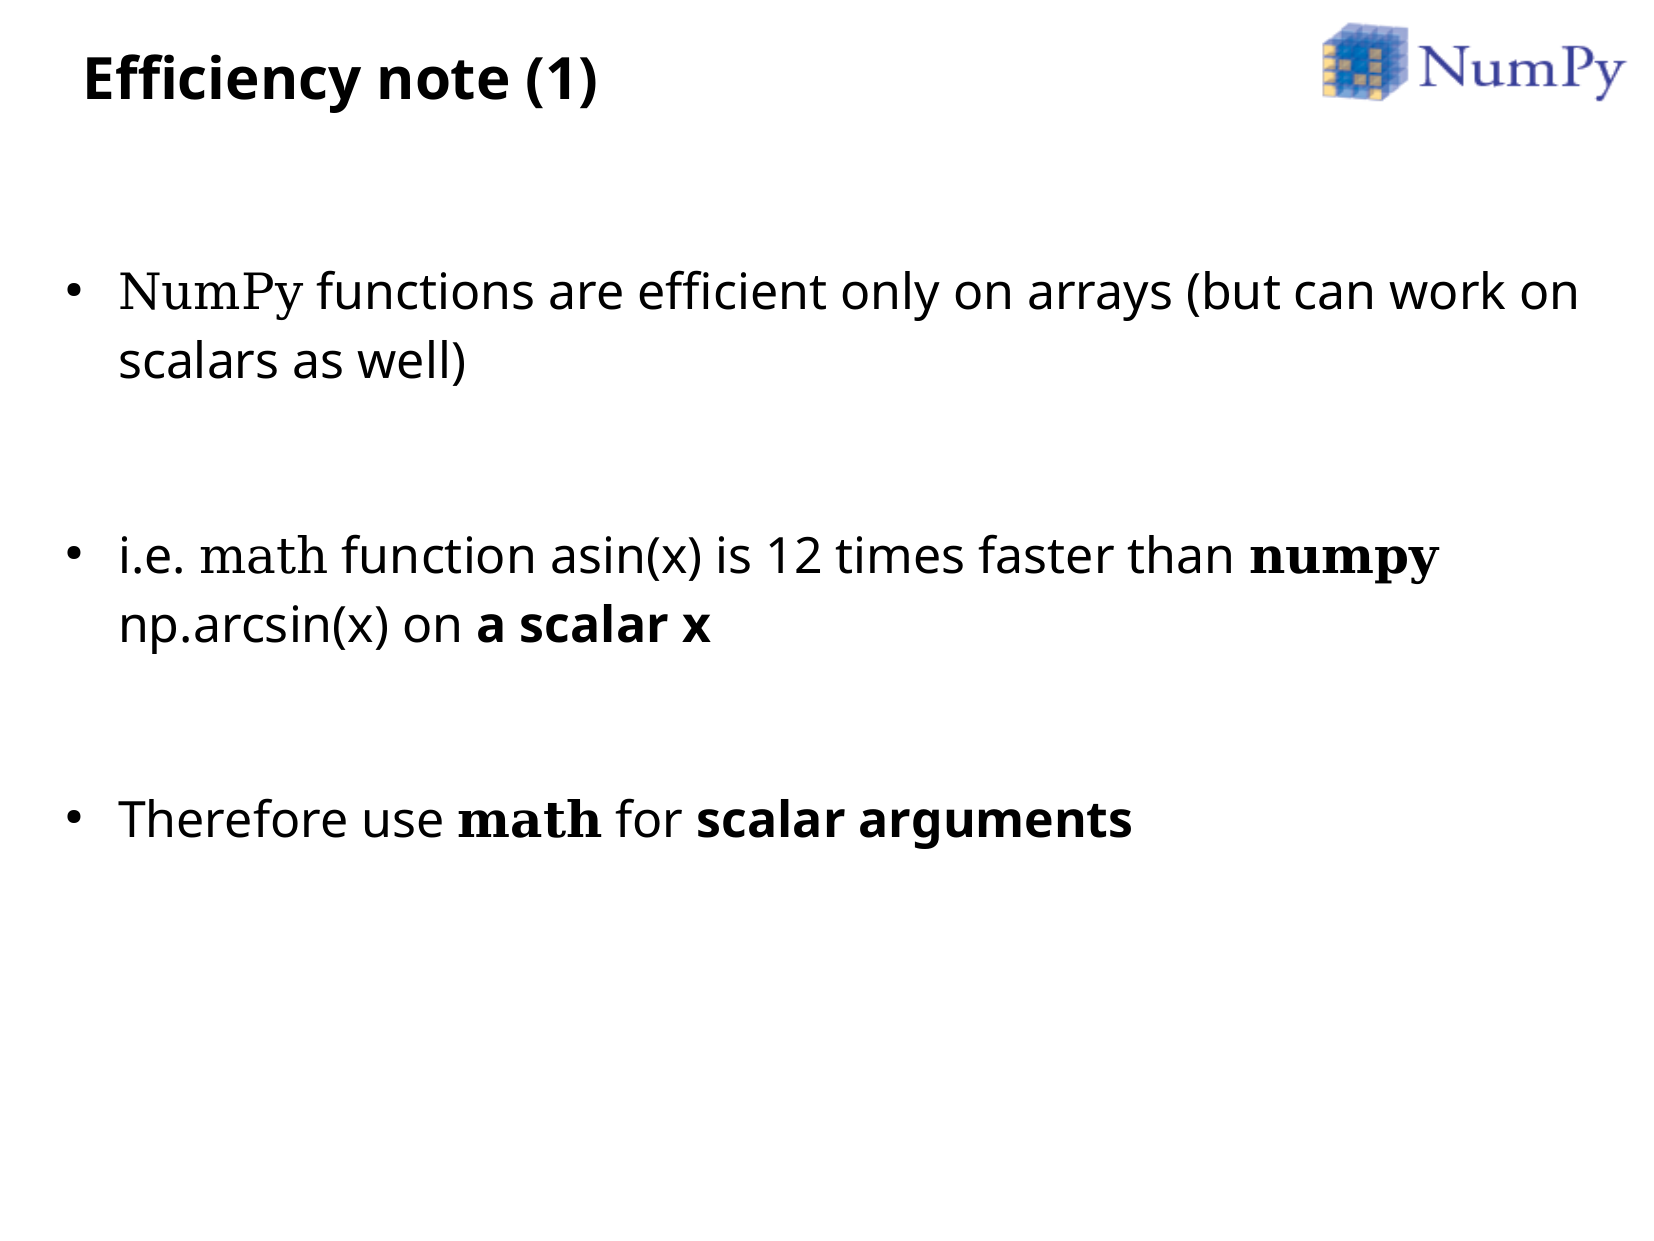

# Efficiency note (1)
NumPy functions are efficient only on arrays (but can work on scalars as well)
i.e. math function asin(x) is 12 times faster than numpy np.arcsin(x) on a scalar x
Therefore use math for scalar arguments